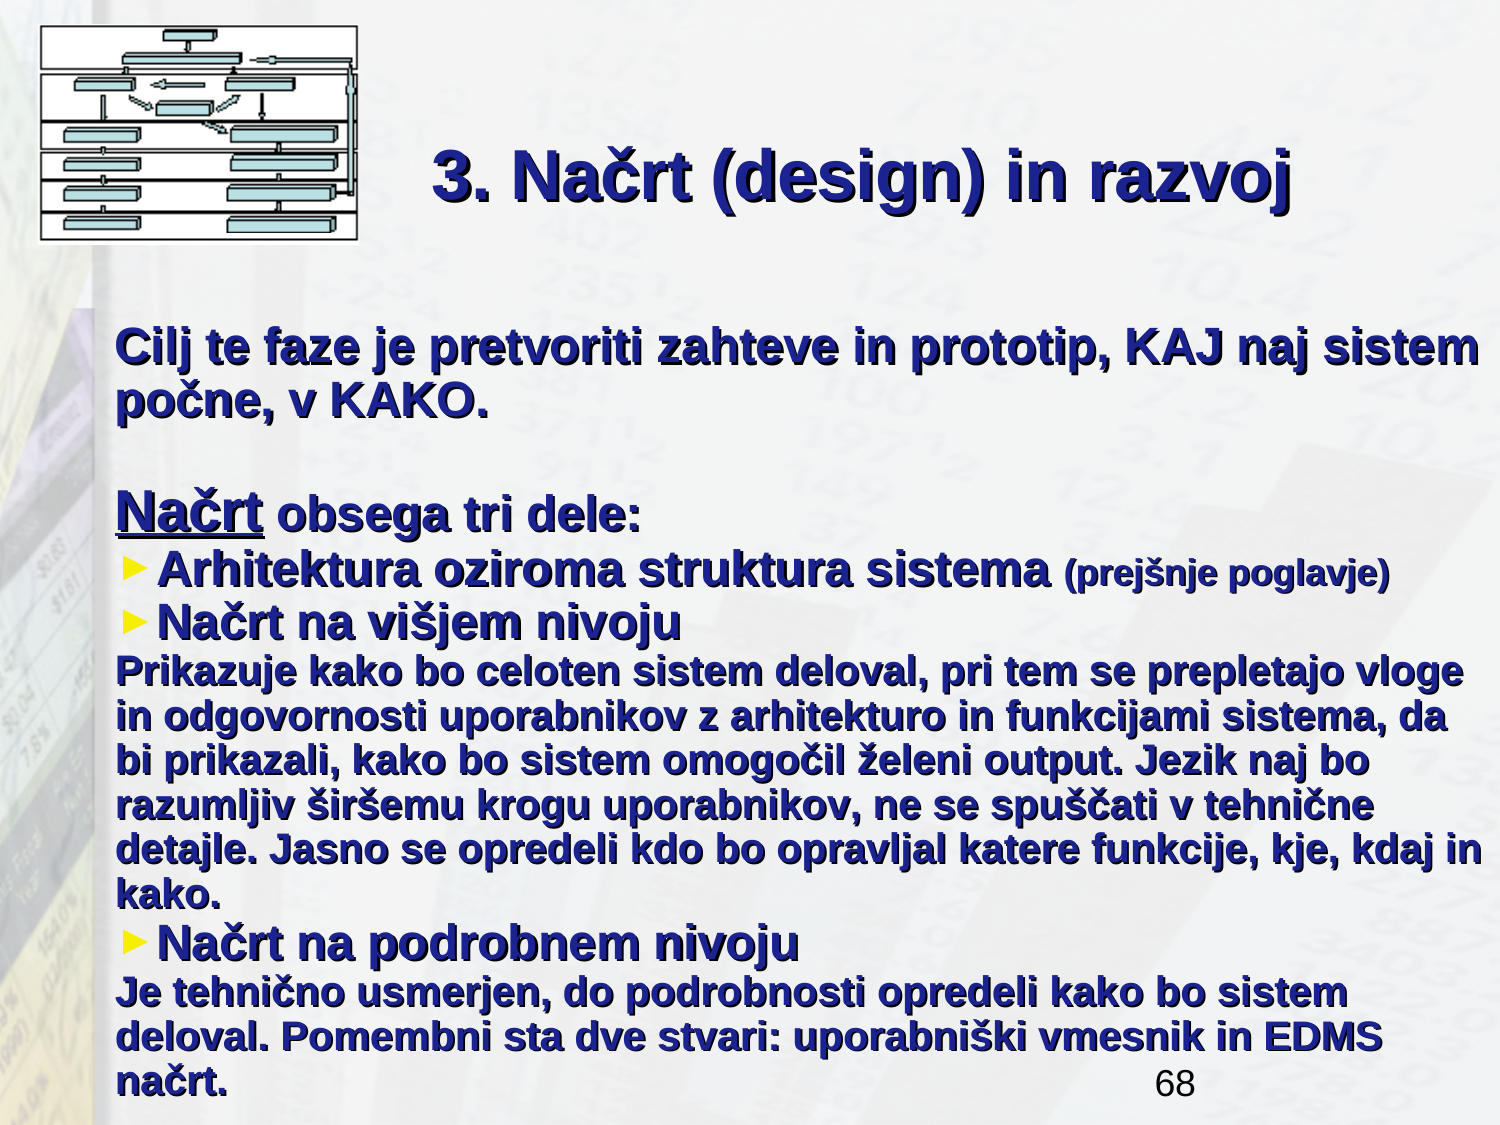

# 3. Načrt (design) in razvoj
Cilj te faze je pretvoriti zahteve in prototip, KAJ naj sistem počne, v KAKO.
Načrt obsega tri dele:
Arhitektura oziroma struktura sistema (prejšnje poglavje)
Načrt na višjem nivoju
Prikazuje kako bo celoten sistem deloval, pri tem se prepletajo vloge in odgovornosti uporabnikov z arhitekturo in funkcijami sistema, da bi prikazali, kako bo sistem omogočil želeni output. Jezik naj bo razumljiv širšemu krogu uporabnikov, ne se spuščati v tehnične detajle. Jasno se opredeli kdo bo opravljal katere funkcije, kje, kdaj in kako.
Načrt na podrobnem nivoju
Je tehnično usmerjen, do podrobnosti opredeli kako bo sistem deloval. Pomembni sta dve stvari: uporabniški vmesnik in EDMS načrt.
68